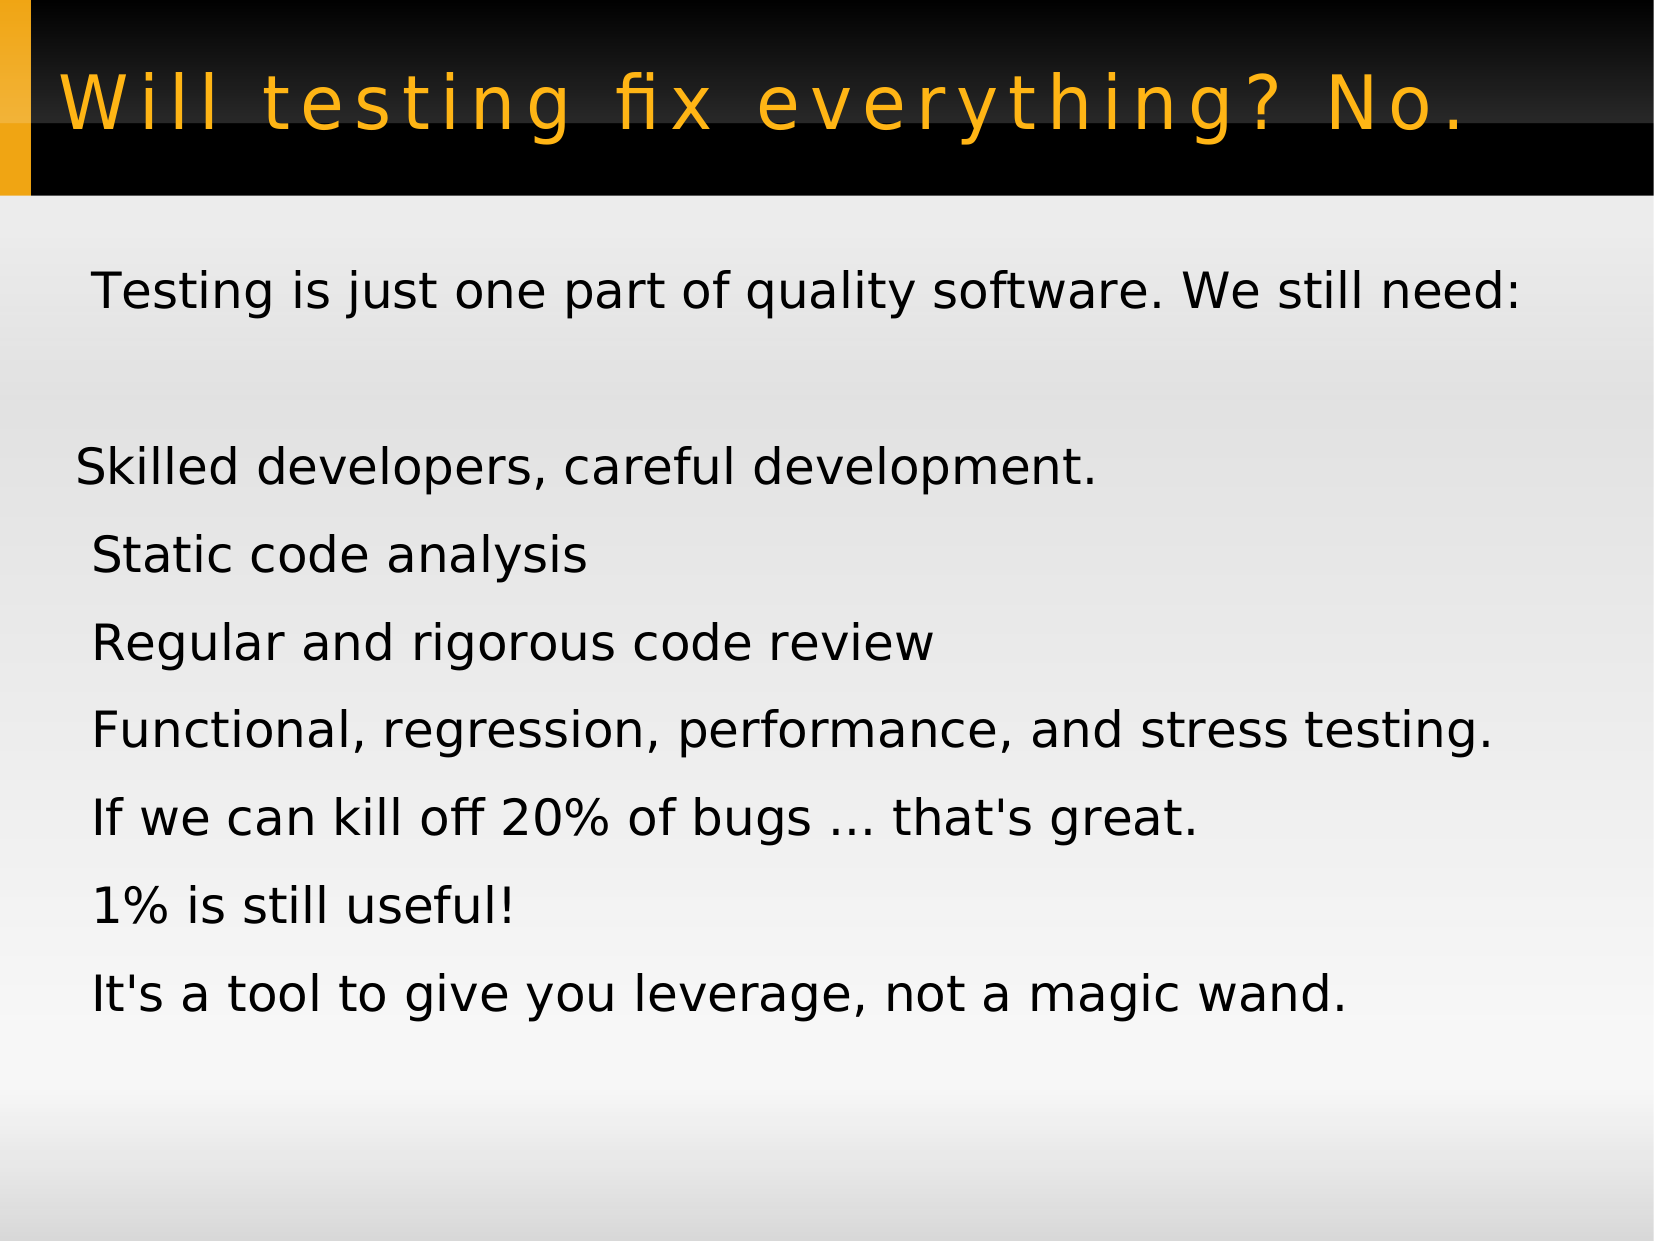

# Will testing fix everything? No.
 Testing is just one part of quality software. We still need:
Skilled developers, careful development.
 Static code analysis
 Regular and rigorous code review
 Functional, regression, performance, and stress testing.
 If we can kill off 20% of bugs ... that's great.
 1% is still useful!
 It's a tool to give you leverage, not a magic wand.